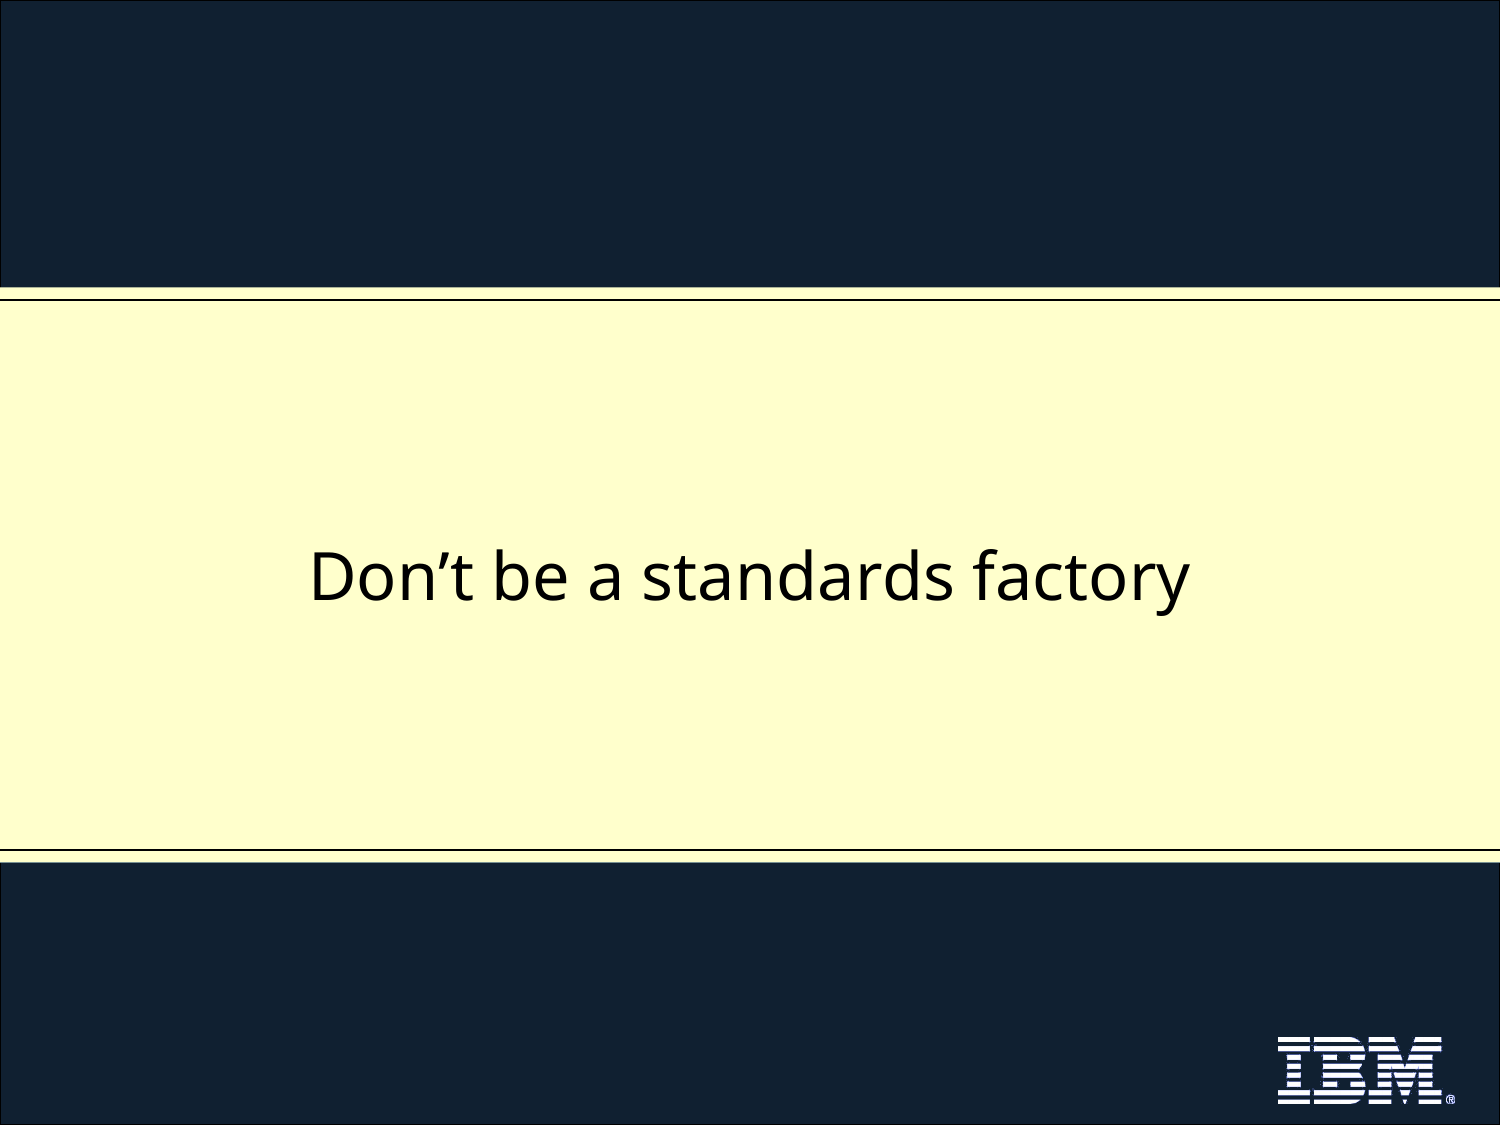

Don’t be a standards factory
# Characteristics of “open”